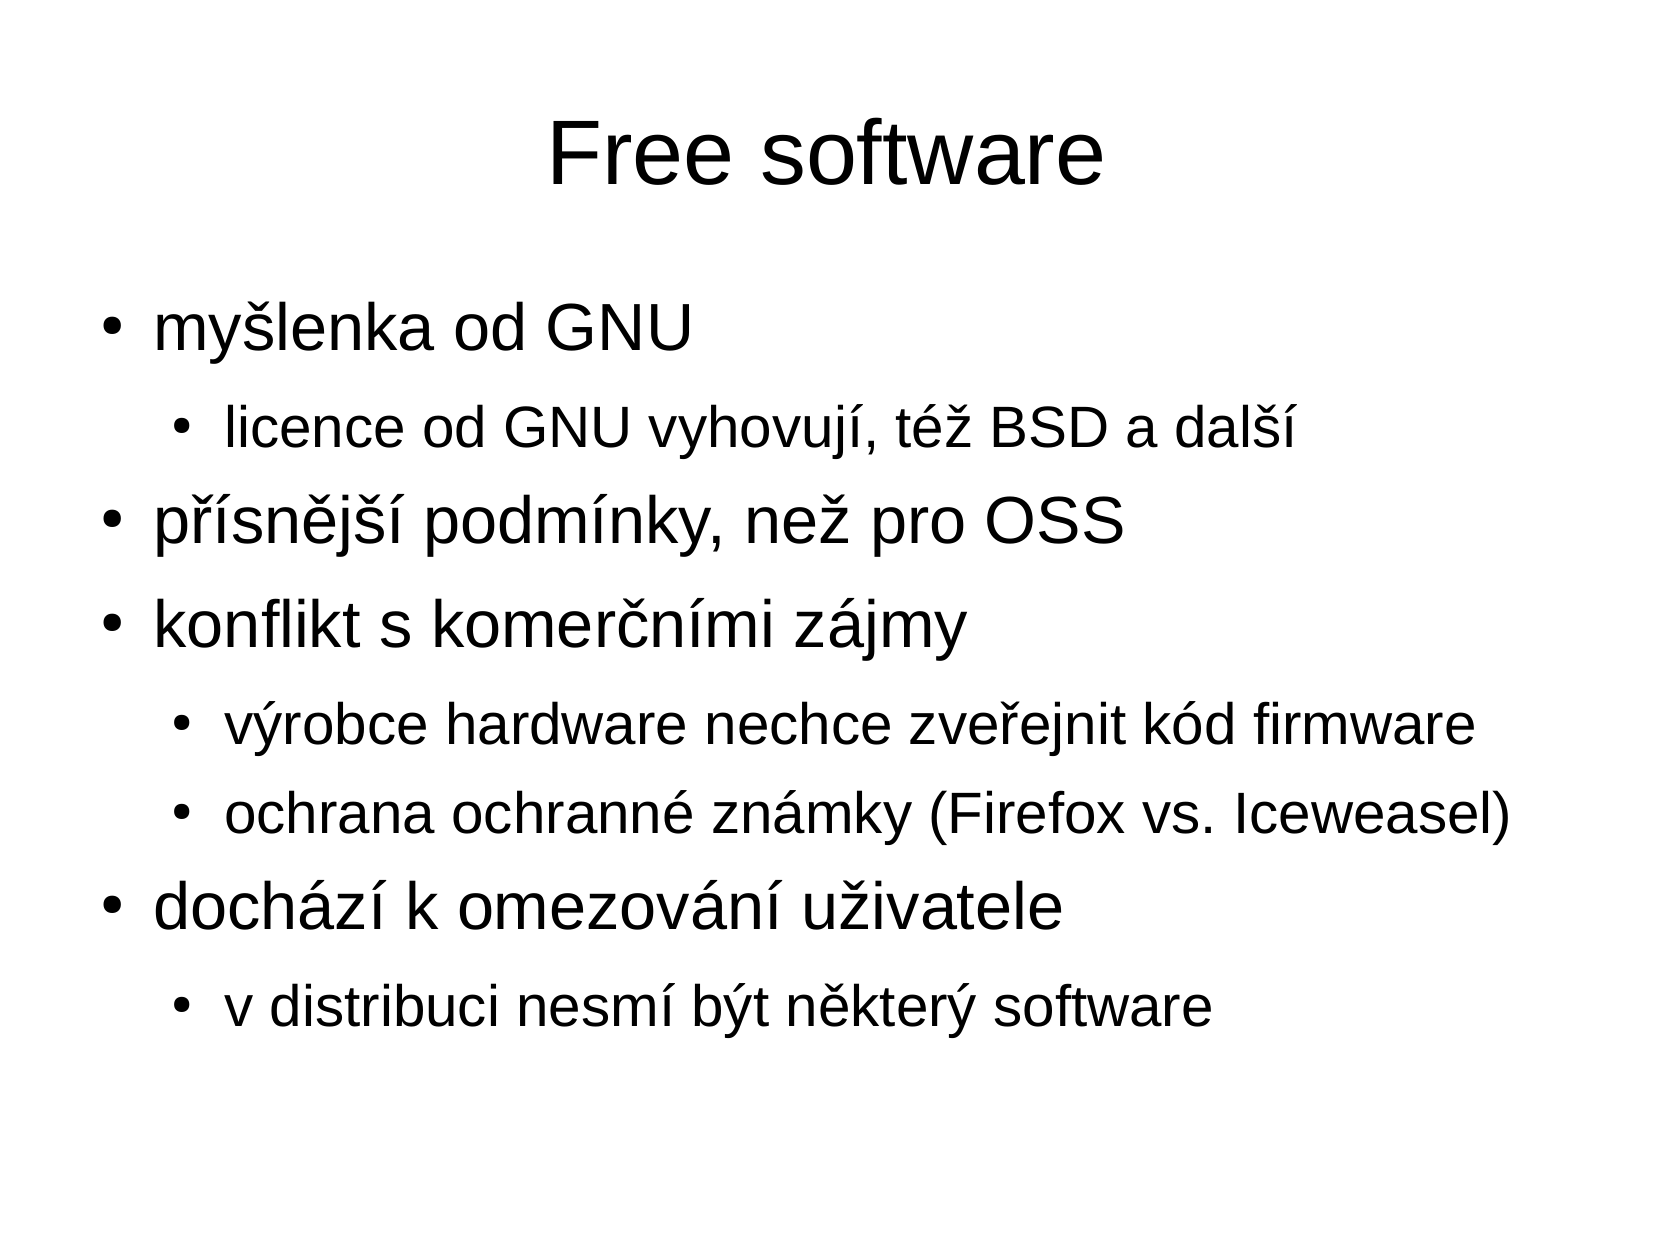

# Free software
myšlenka od GNU
licence od GNU vyhovují, též BSD a další
přísnější podmínky, než pro OSS
konflikt s komerčními zájmy
výrobce hardware nechce zveřejnit kód firmware
ochrana ochranné známky (Firefox vs. Iceweasel)
dochází k omezování uživatele
v distribuci nesmí být některý software